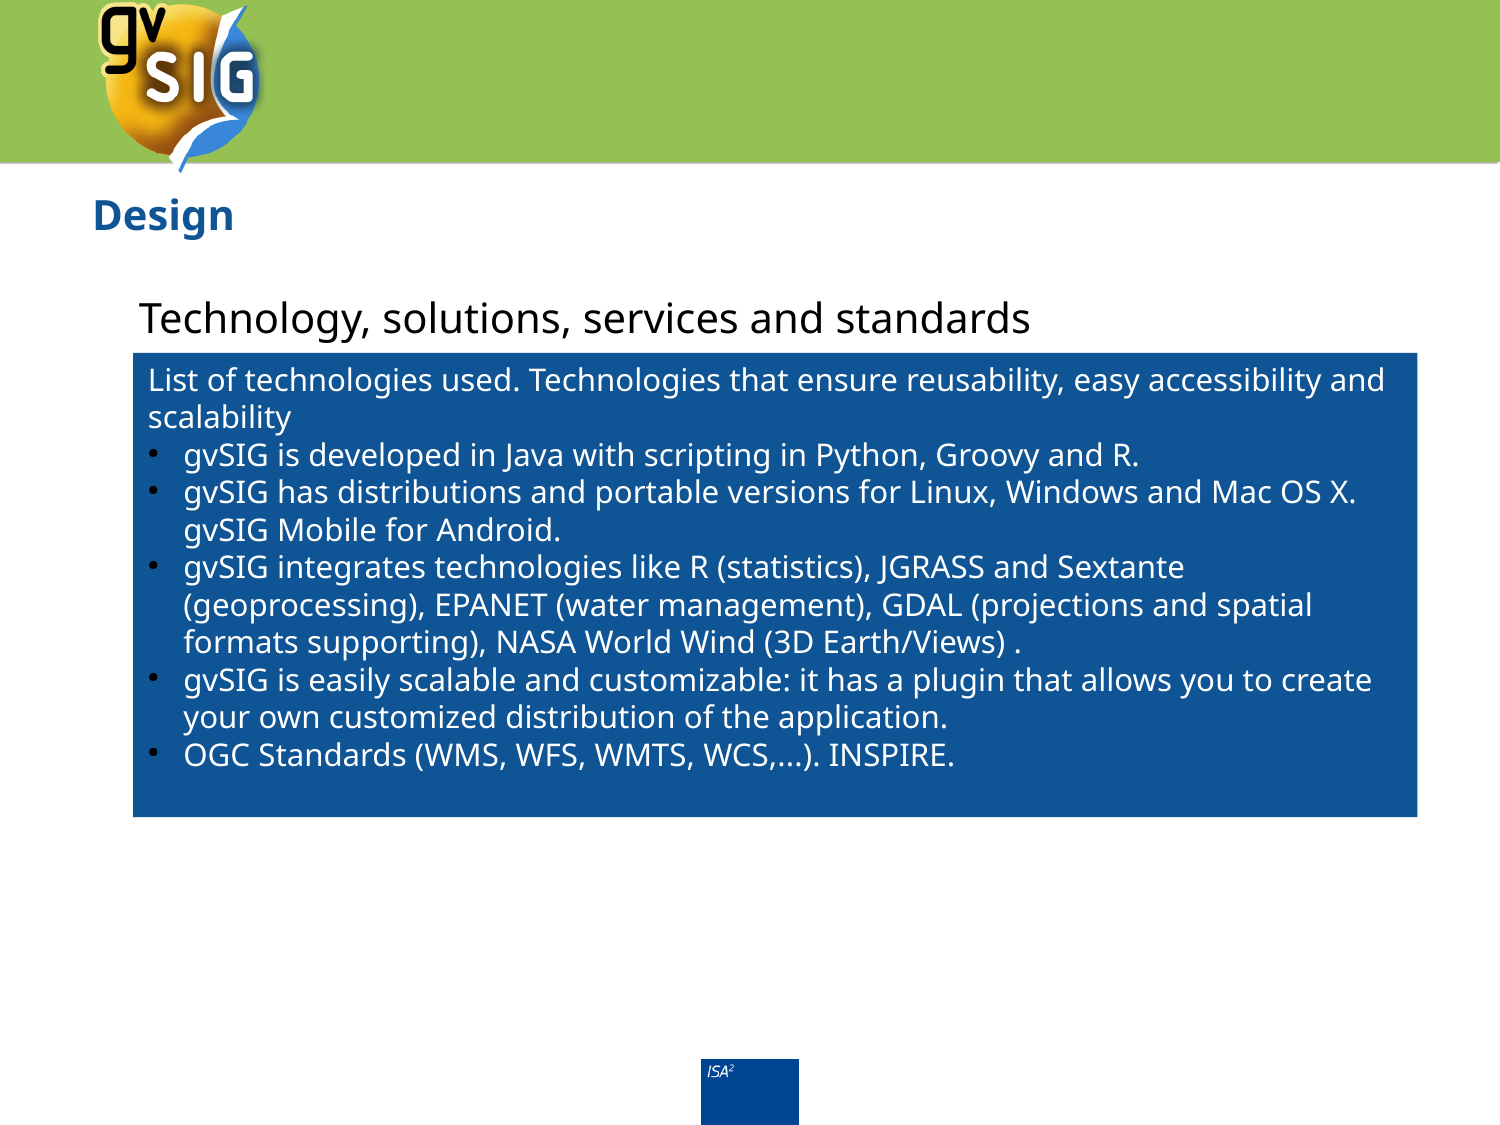

# Design
Technology, solutions, services and standards
List of technologies used. Technologies that ensure reusability, easy accessibility and scalability
gvSIG is developed in Java with scripting in Python, Groovy and R.
gvSIG has distributions and portable versions for Linux, Windows and Mac OS X. gvSIG Mobile for Android.
gvSIG integrates technologies like R (statistics), JGRASS and Sextante (geoprocessing), EPANET (water management), GDAL (projections and spatial formats supporting), NASA World Wind (3D Earth/Views) .
gvSIG is easily scalable and customizable: it has a plugin that allows you to create your own customized distribution of the application.
OGC Standards (WMS, WFS, WMTS, WCS,...). INSPIRE.